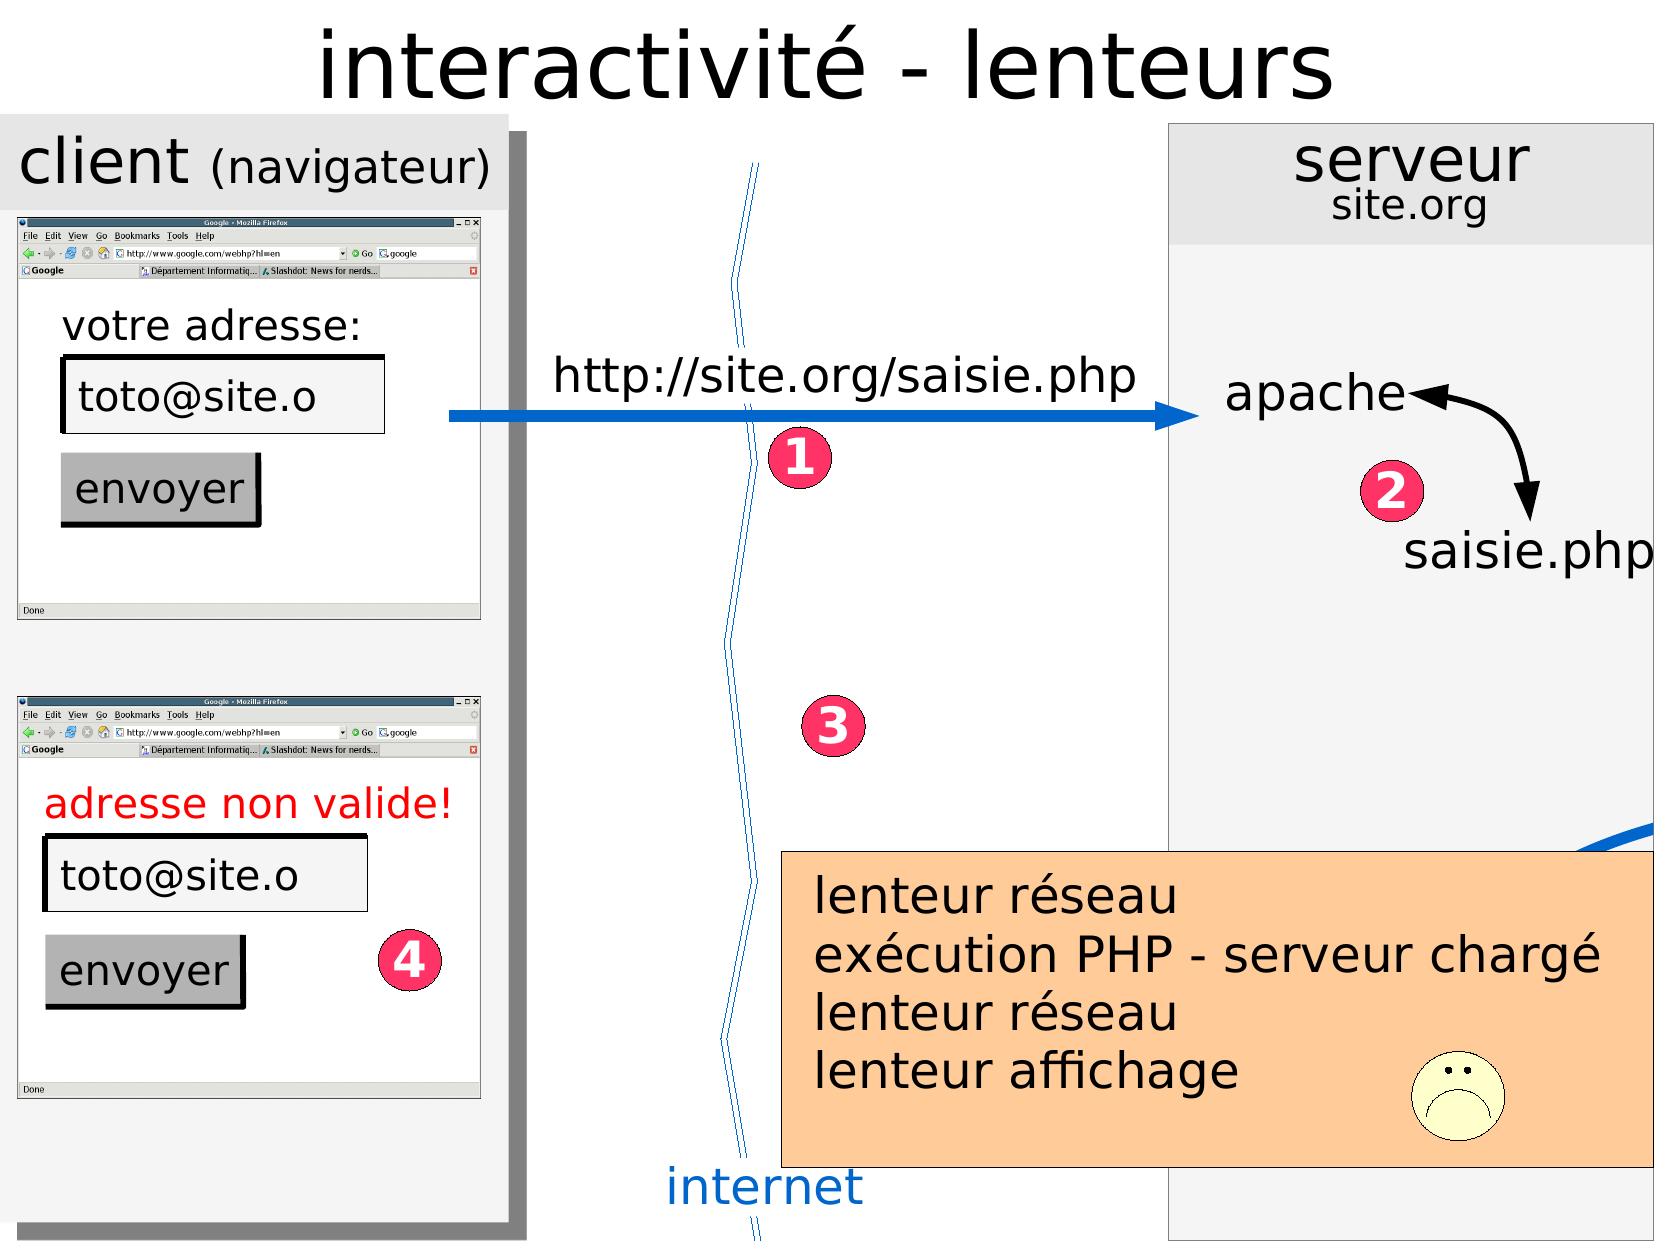

# interactivité - lenteurs
serveur
client (navigateur)
site.org
votre adresse:
http://site.org/saisie.php
apache
toto@site.o
1
2
envoyer
saisie.php
3
adresse non valide!
toto@site.o
 lenteur réseau
 exécution PHP - serveur chargé
 lenteur réseau
 lenteur affichage
4
envoyer
internet